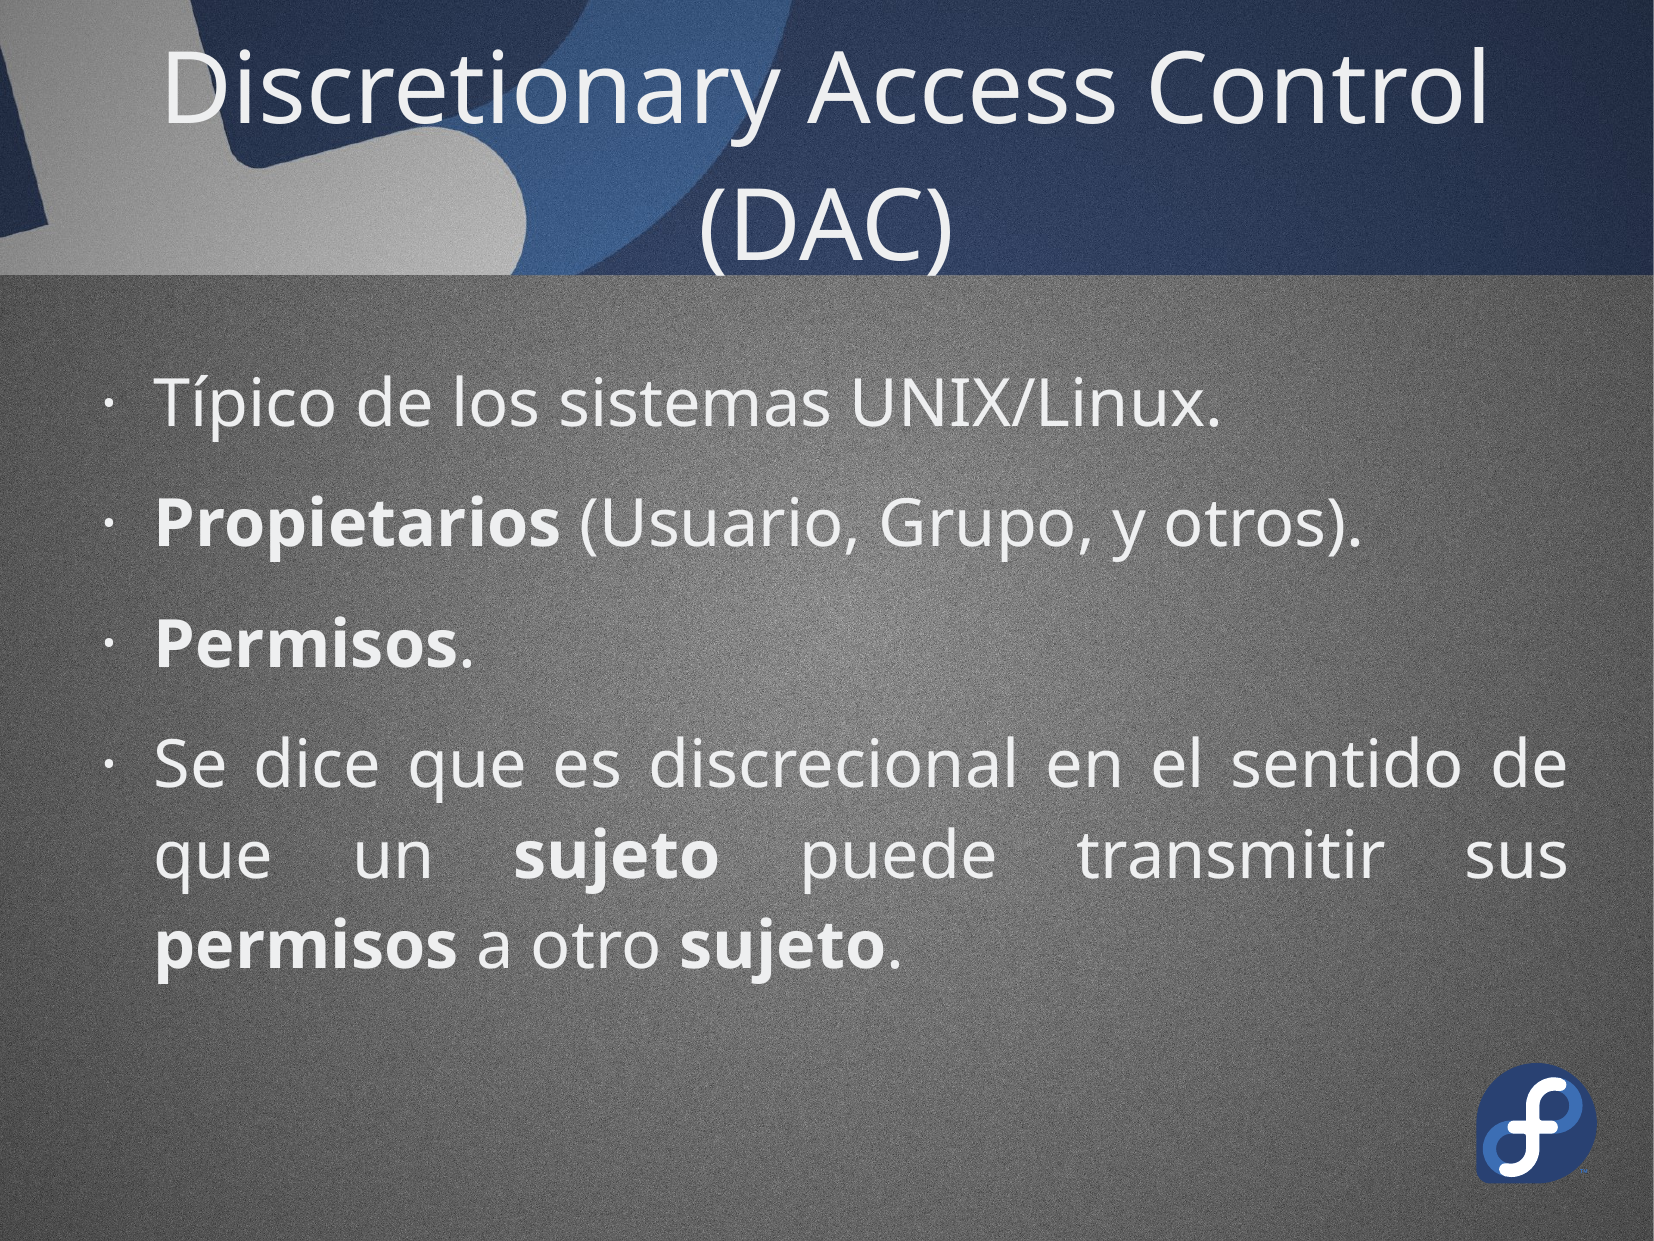

# Discretionary Access Control (DAC)
Típico de los sistemas UNIX/Linux.
Propietarios (Usuario, Grupo, y otros).
Permisos.
Se dice que es discrecional en el sentido de que un sujeto puede transmitir sus permisos a otro sujeto.